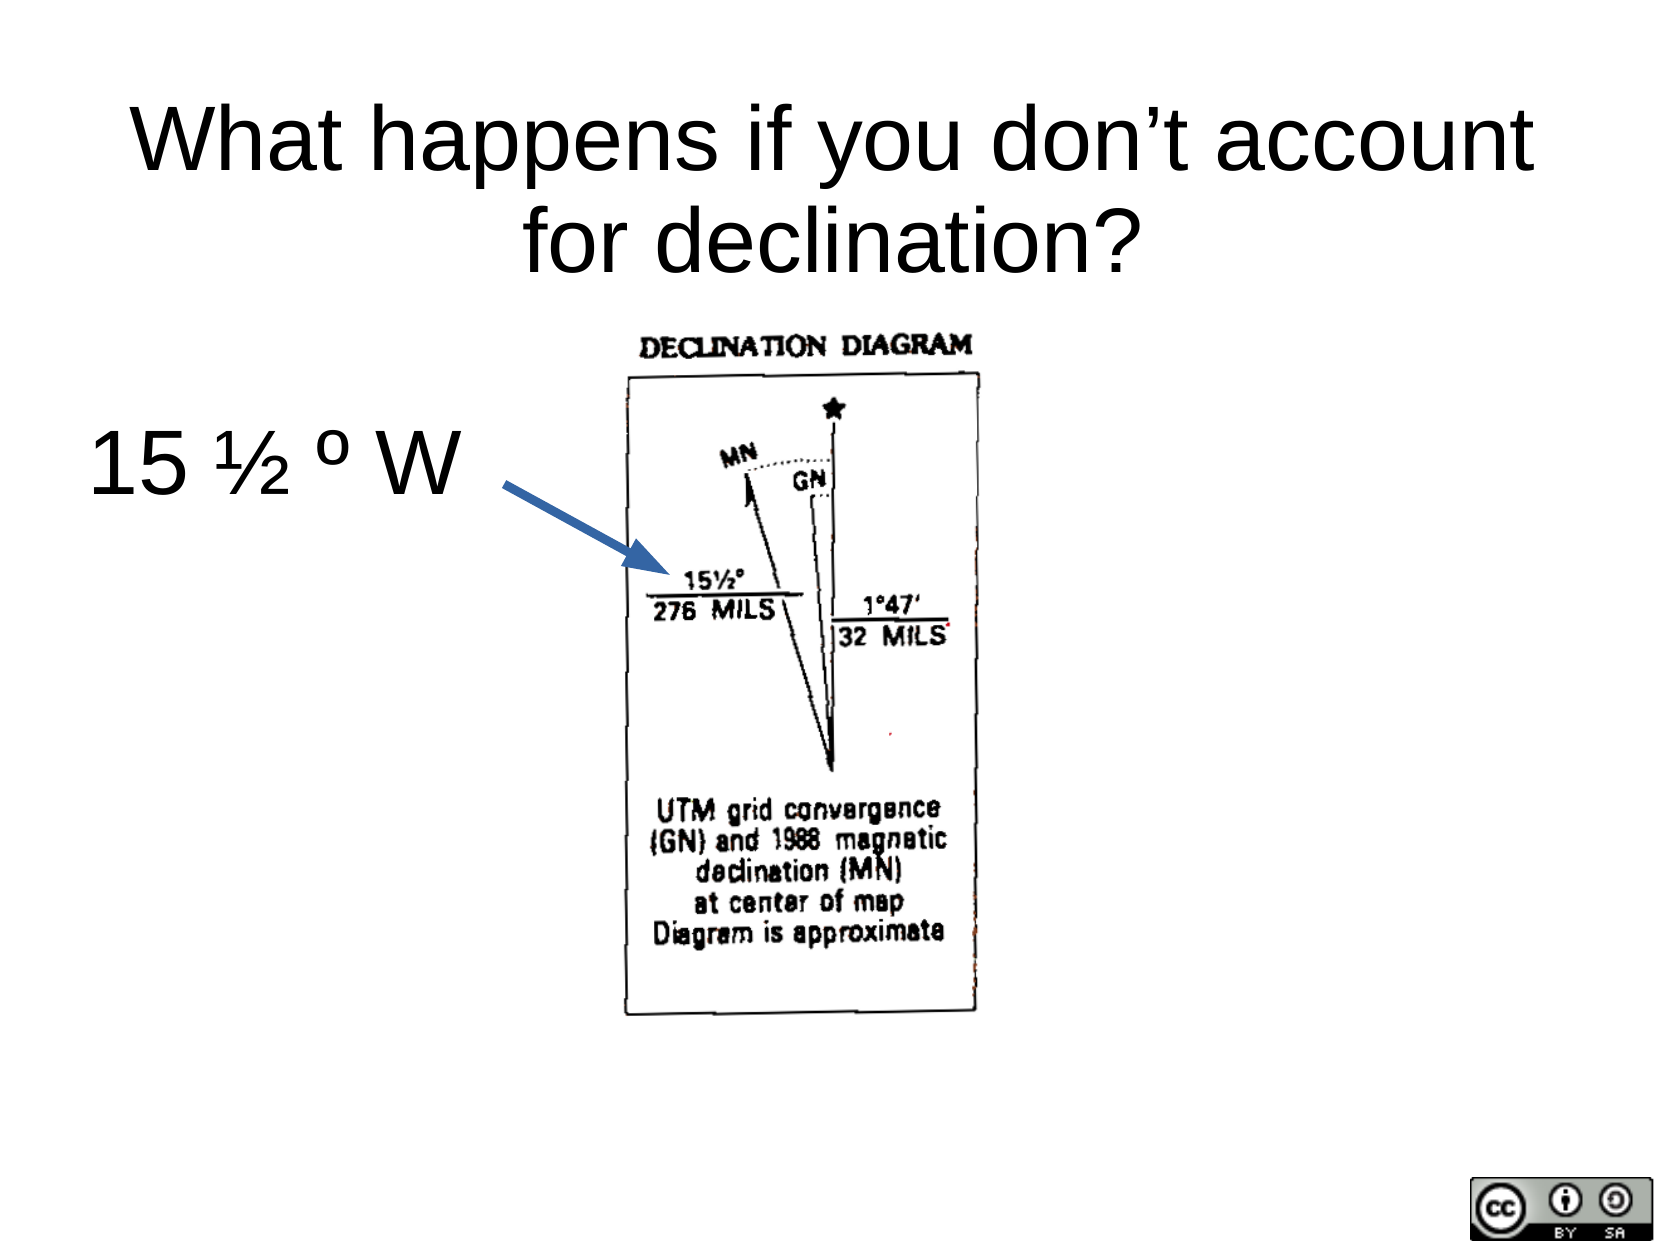

# What happens if you don’t account for declination?
15 ½ º W